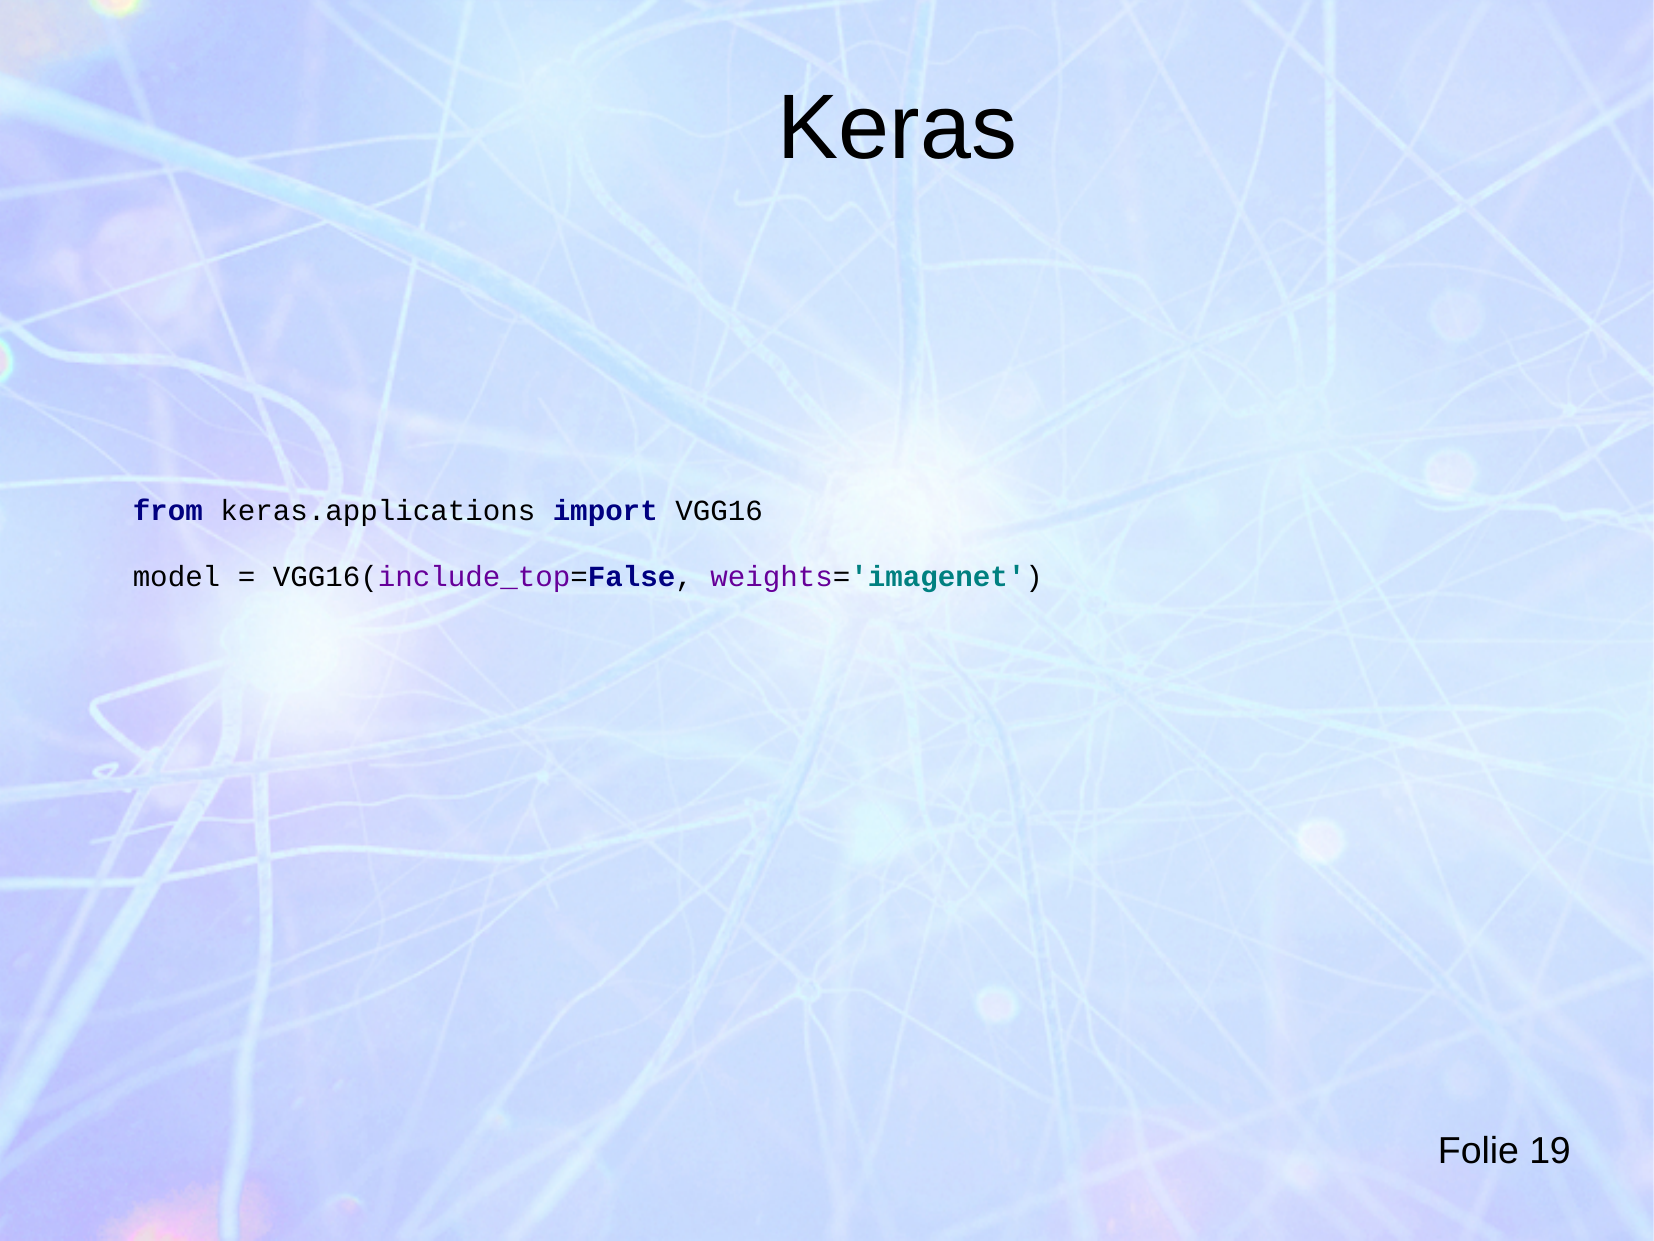

# Keras
from keras.applications import VGG16
model = VGG16(include_top=False, weights='imagenet')
19